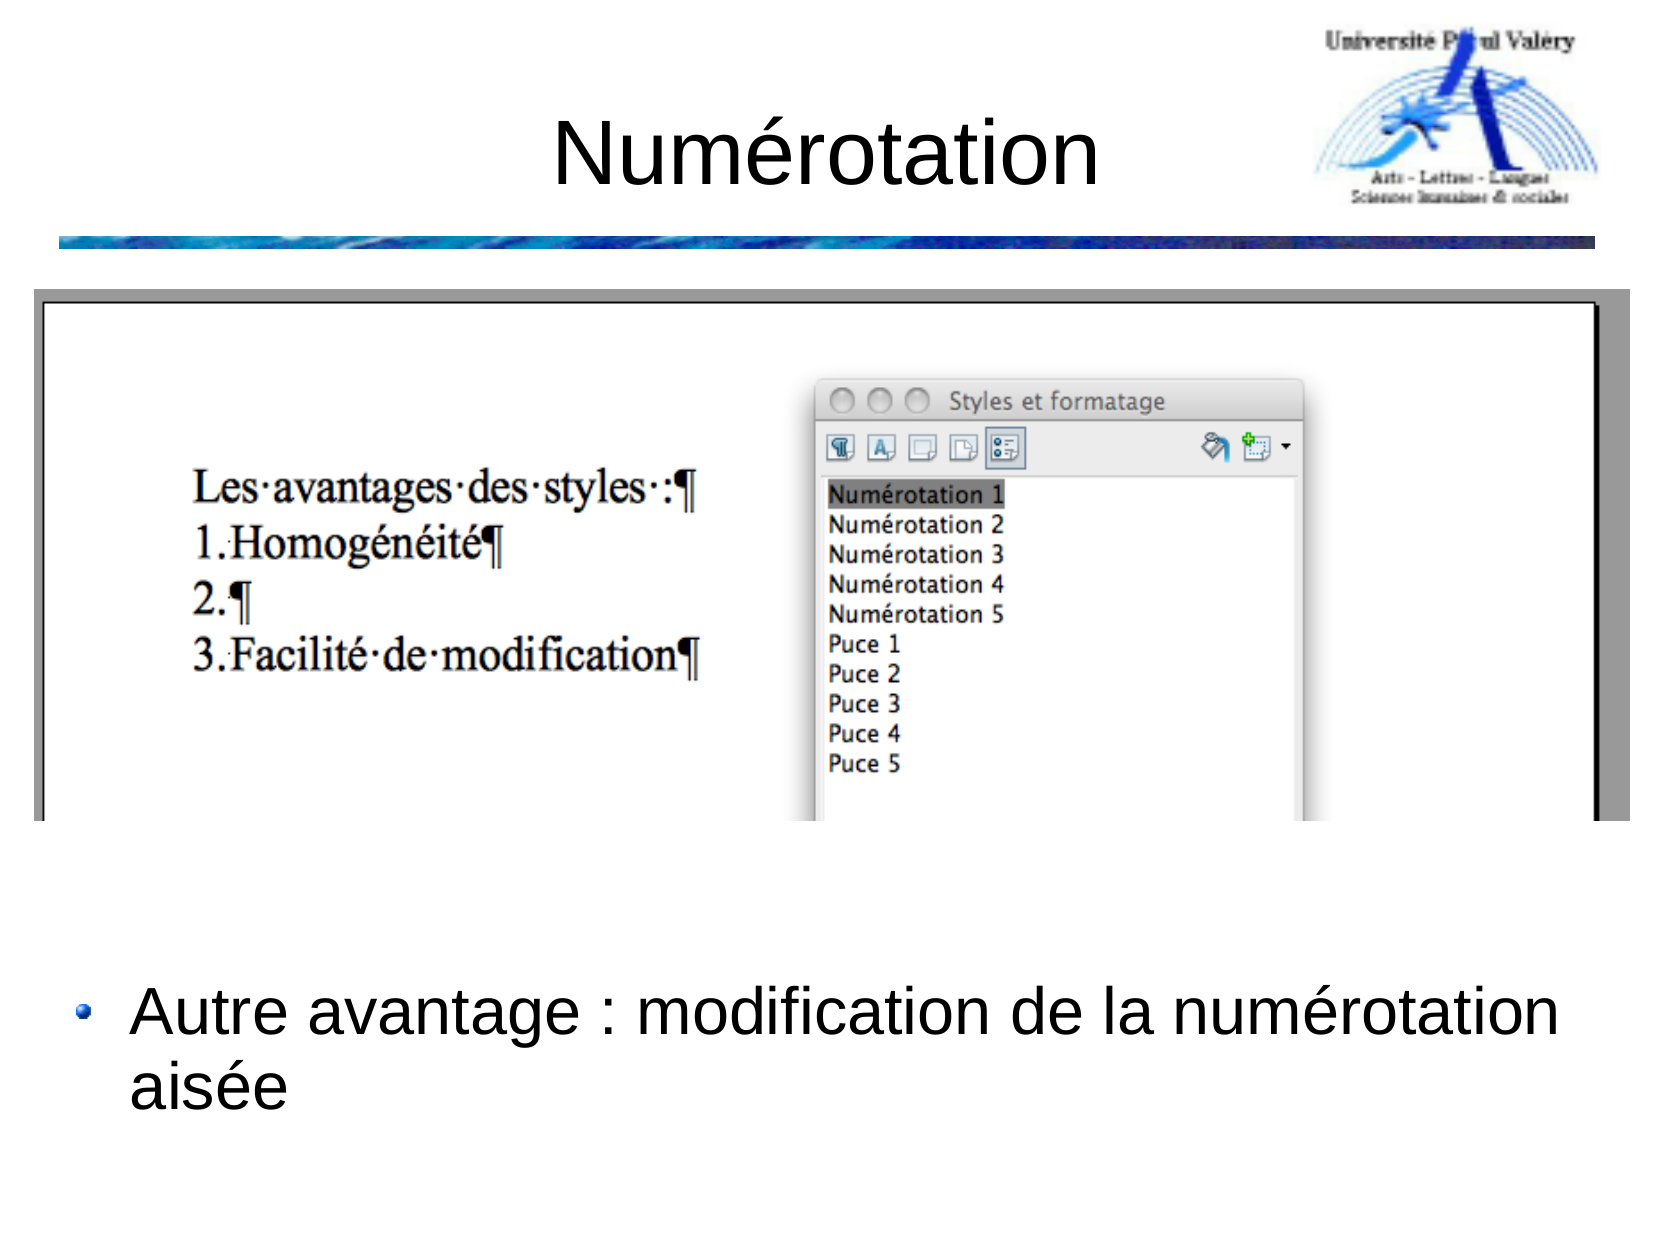

# Numérotation
Autre avantage : modification de la numérotation aisée